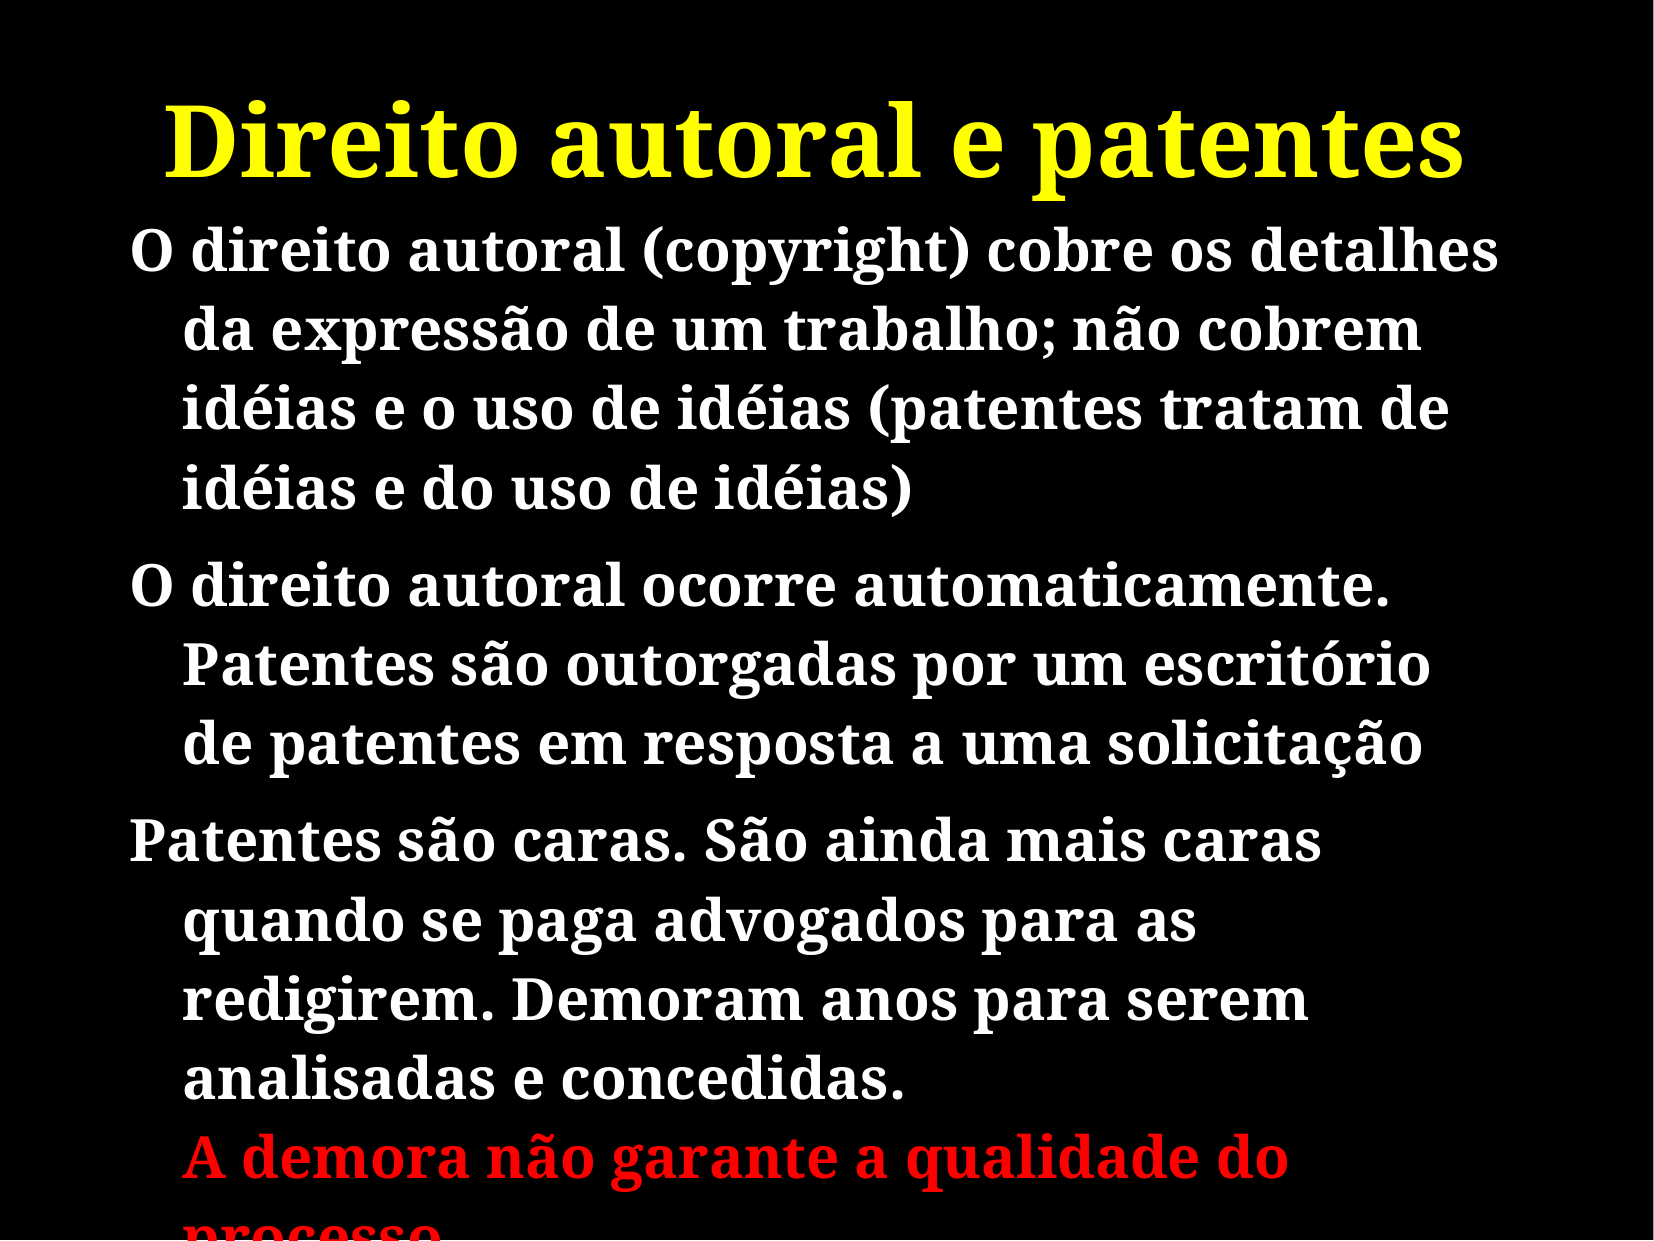

# Direito autoral e patentes
O direito autoral (copyright) cobre os detalhes da expressão de um trabalho; não cobrem idéias e o uso de idéias (patentes tratam de idéias e do uso de idéias)
O direito autoral ocorre automaticamente. Patentes são outorgadas por um escritório de patentes em resposta a uma solicitação
Patentes são caras. São ainda mais caras quando se paga advogados para as redigirem. Demoram anos para serem analisadas e concedidas.
A demora não garante a qualidade do processo.